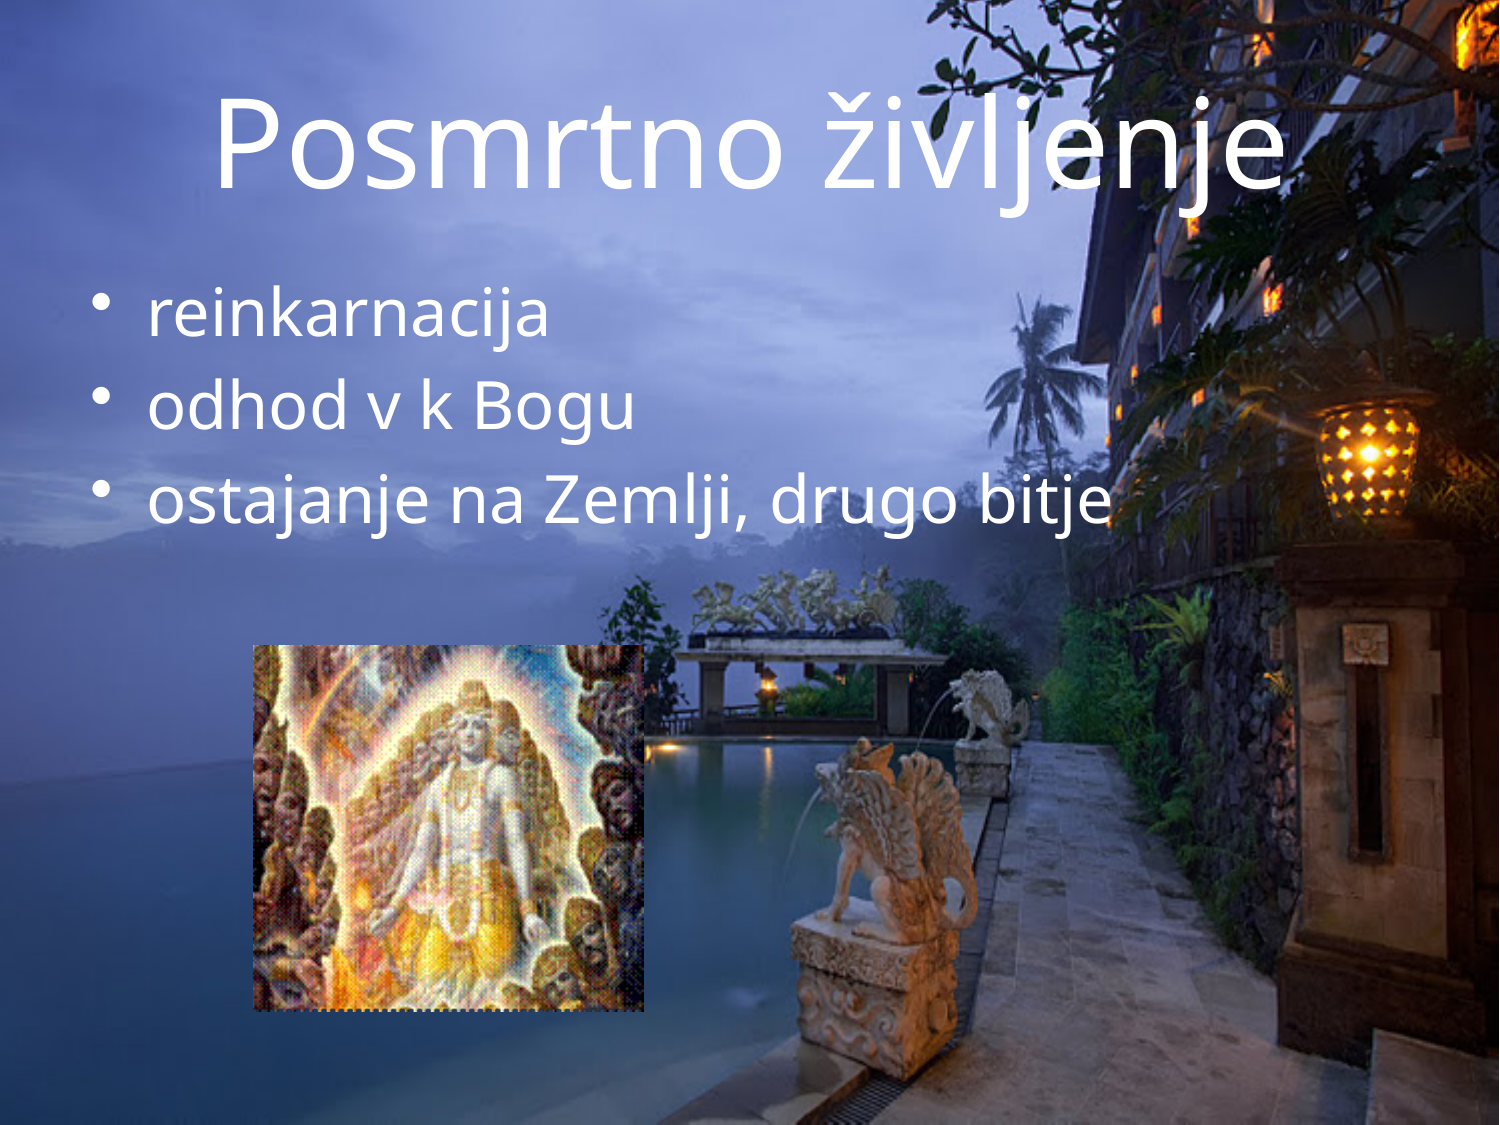

# Posmrtno življenje
reinkarnacija
odhod v k Bogu
ostajanje na Zemlji, drugo bitje